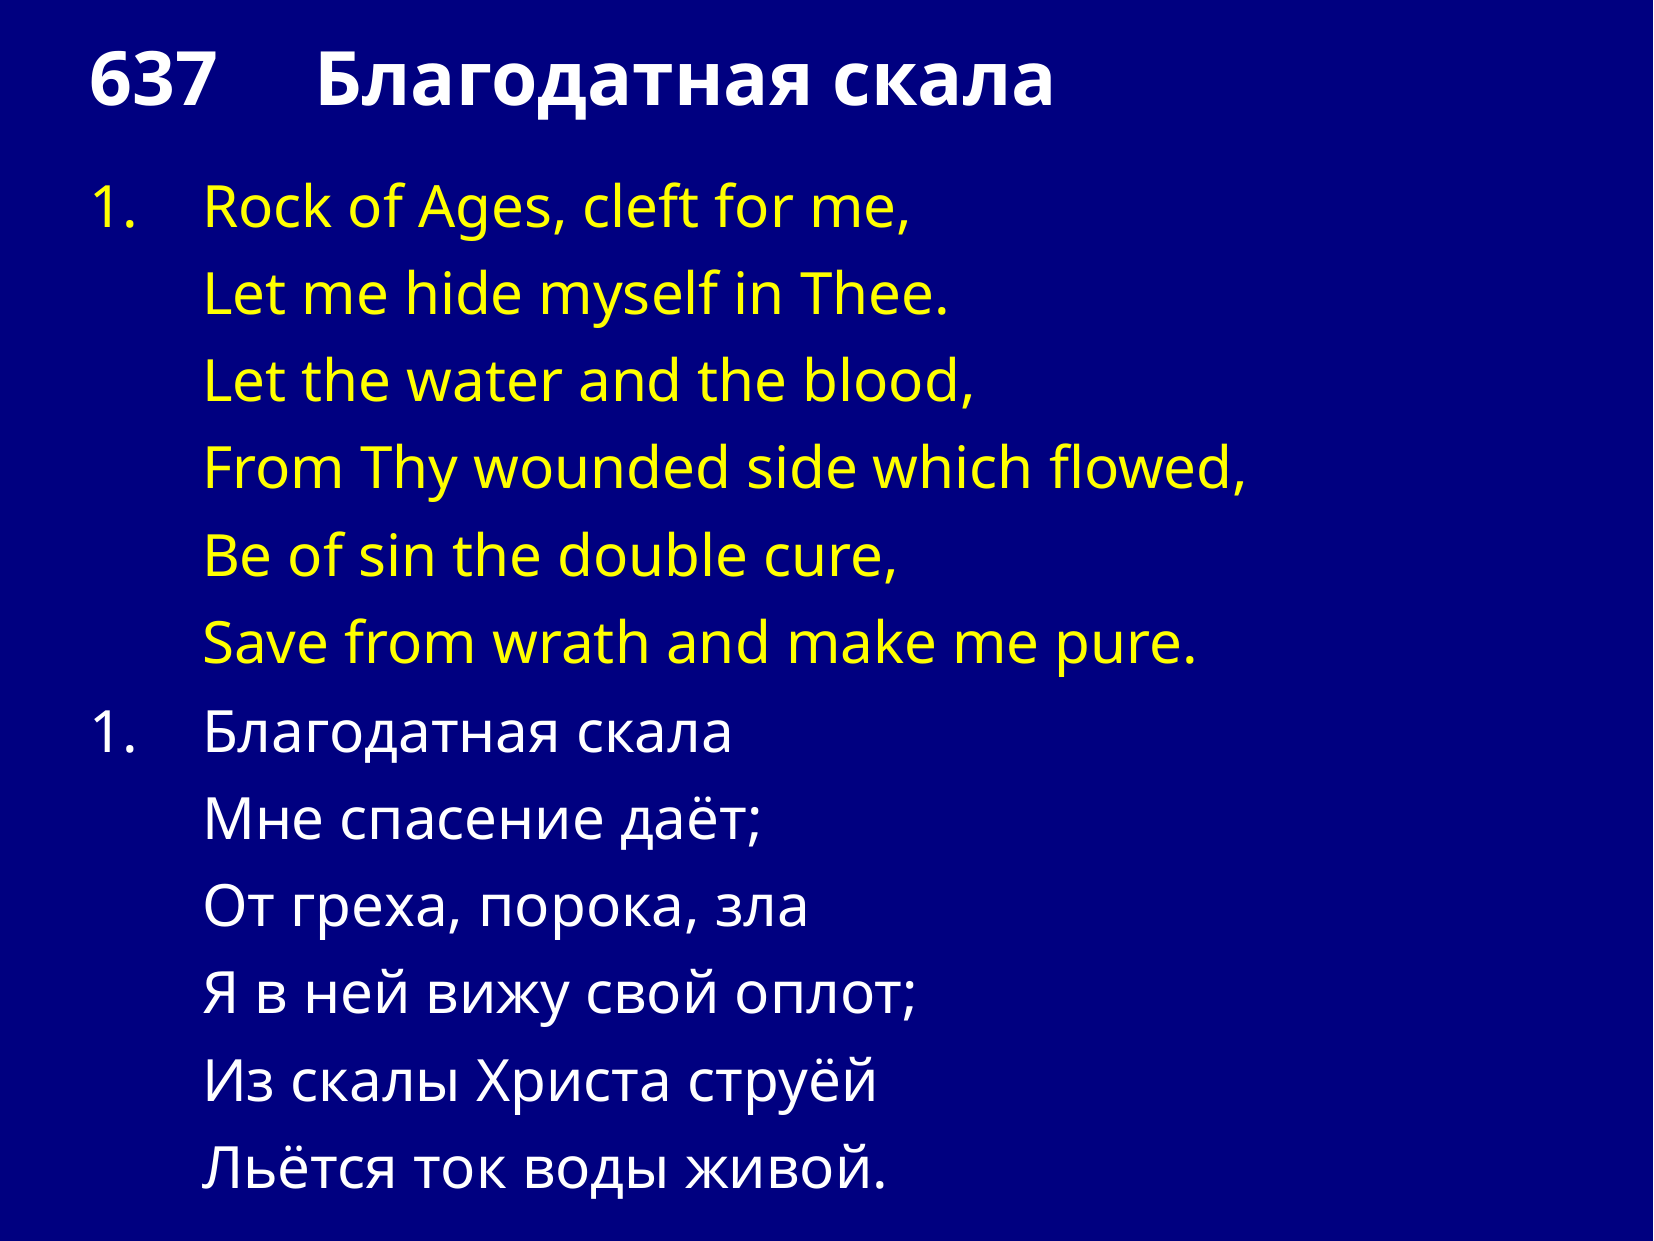

637	Благодатная скала
1.	Rock of Ages, cleft for me,
	Let me hide myself in Thee.
	Let the water and the blood,
	From Thy wounded side which flowed,
	Be of sin the double cure,
	Save from wrath and make me pure.
1.	Благодатная скала
	Мне спасение даёт;
	От греха, порока, зла
	Я в ней вижу свой оплот;
	Из скалы Христа струёй
	Льётся ток воды живой.